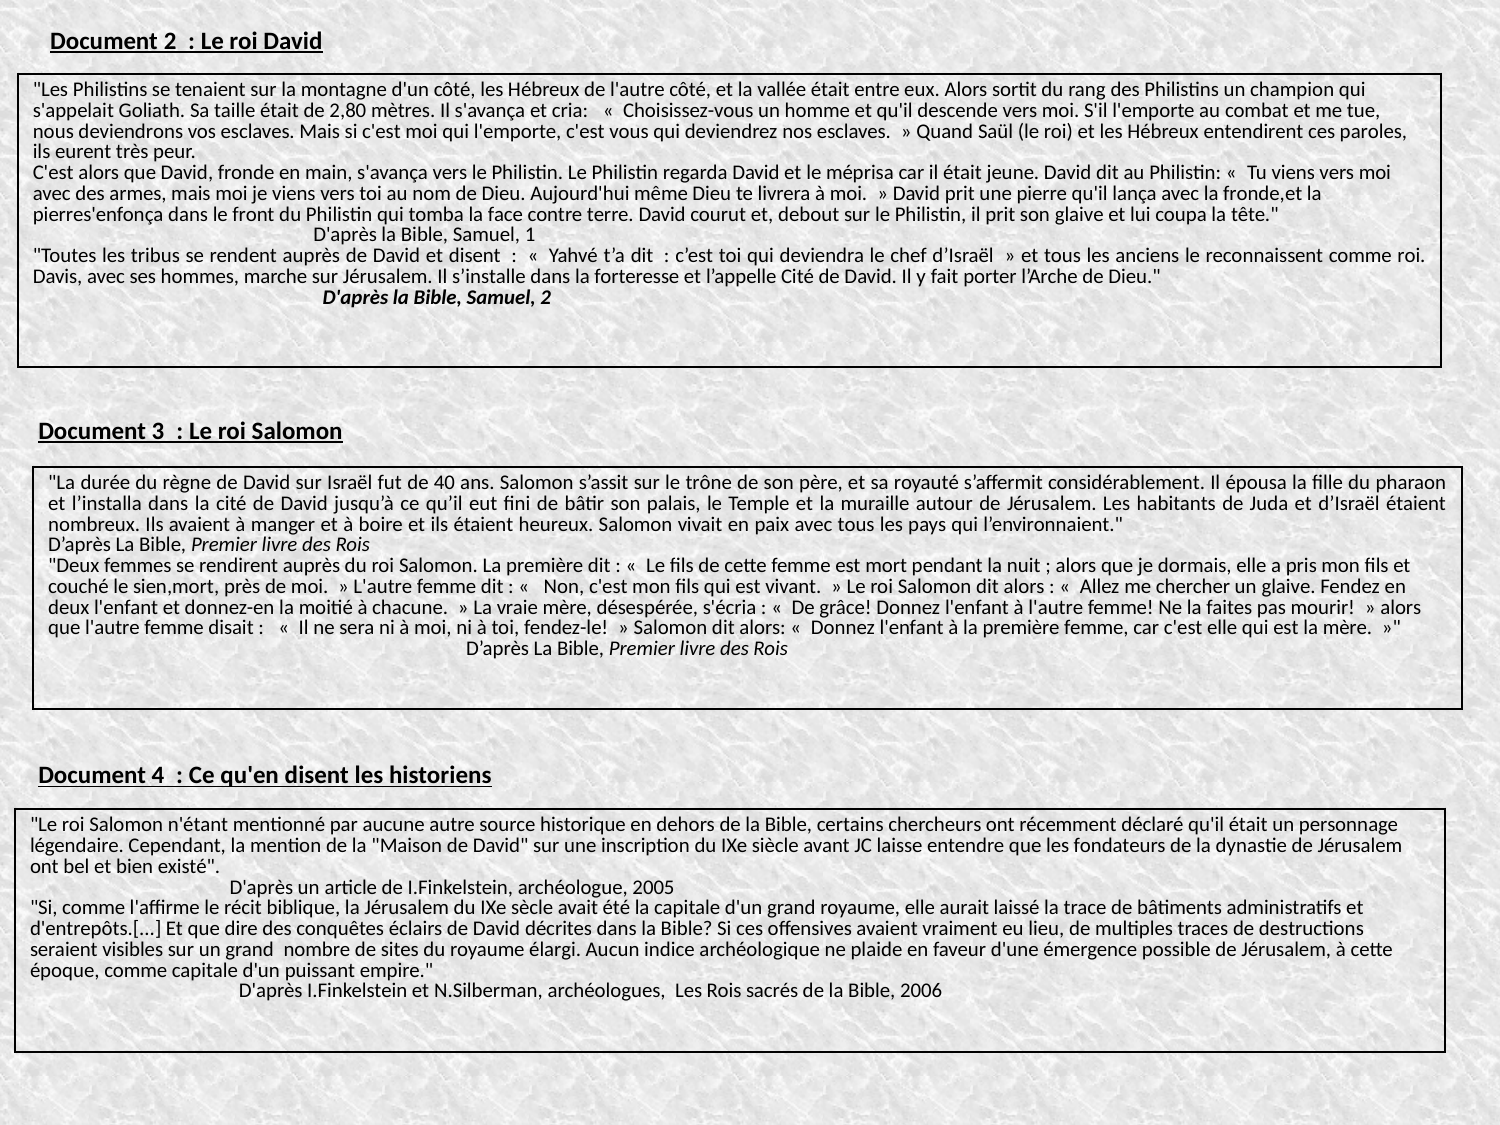

Document 2  : Le roi David
| "Les Philistins se tenaient sur la montagne d'un côté, les Hébreux de l'autre côté, et la vallée était entre eux. Alors sortit du rang des Philistins un champion qui s'appelait Goliath. Sa taille était de 2,80 mètres. Il s'avança et cria:  «  Choisissez-vous un homme et qu'il descende vers moi. S'il l'emporte au combat et me tue, nous deviendrons vos esclaves. Mais si c'est moi qui l'emporte, c'est vous qui deviendrez nos esclaves.  » Quand Saül (le roi) et les Hébreux entendirent ces paroles, ils eurent très peur. C'est alors que David, fronde en main, s'avança vers le Philistin. Le Philistin regarda David et le méprisa car il était jeune. David dit au Philistin: «  Tu viens vers moi avec des armes, mais moi je viens vers toi au nom de Dieu. Aujourd'hui même Dieu te livrera à moi.  » David prit une pierre qu'il lança avec la fronde,et la pierres'enfonça dans le front du Philistin qui tomba la face contre terre. David courut et, debout sur le Philistin, il prit son glaive et lui coupa la tête." D'après la Bible, Samuel, 1 "Toutes les tribus se rendent auprès de David et disent  :  «  Yahvé t’a dit  : c’est toi qui deviendra le chef d’Israël  » et tous les anciens le reconnaissent comme roi. Davis, avec ses hommes, marche sur Jérusalem. Il s’installe dans la forteresse et l’appelle Cité de David. Il y fait porter l’Arche de Dieu." D'après la Bible, Samuel, 2 |
| --- |
Document 3  : Le roi Salomon
| "La durée du règne de David sur Israël fut de 40 ans. Salomon s’assit sur le trône de son père, et sa royauté s’affermit considérablement. Il épousa la fille du pharaon et l’installa dans la cité de David jusqu’à ce qu’il eut fini de bâtir son palais, le Temple et la muraille autour de Jérusalem. Les habitants de Juda et d’Israël étaient nombreux. Ils avaient à manger et à boire et ils étaient heureux. Salomon vivait en paix avec tous les pays qui l’environnaient." D’après La Bible, Premier livre des Rois "Deux femmes se rendirent auprès du roi Salomon. La première dit : «  Le fils de cette femme est mort pendant la nuit ; alors que je dormais, elle a pris mon fils et couché le sien,mort, près de moi.  » L'autre femme dit : «  Non, c'est mon fils qui est vivant.  » Le roi Salomon dit alors : «  Allez me chercher un glaive. Fendez en deux l'enfant et donnez-en la moitié à chacune.  » La vraie mère, désespérée, s'écria : «  De grâce! Donnez l'enfant à l'autre femme! Ne la faites pas mourir!  » alors que l'autre femme disait :  «  Il ne sera ni à moi, ni à toi, fendez-le!  » Salomon dit alors: «  Donnez l'enfant à la première femme, car c'est elle qui est la mère.  »" D’après La Bible, Premier livre des Rois |
| --- |
Document 4  : Ce qu'en disent les historiens
| "Le roi Salomon n'étant mentionné par aucune autre source historique en dehors de la Bible, certains chercheurs ont récemment déclaré qu'il était un personnage légendaire. Cependant, la mention de la "Maison de David" sur une inscription du IXe siècle avant JC laisse entendre que les fondateurs de la dynastie de Jérusalem ont bel et bien existé". D'après un article de I.Finkelstein, archéologue, 2005 "Si, comme l'affirme le récit biblique, la Jérusalem du IXe sècle avait été la capitale d'un grand royaume, elle aurait laissé la trace de bâtiments administratifs et d'entrepôts.[...] Et que dire des conquêtes éclairs de David décrites dans la Bible? Si ces offensives avaient vraiment eu lieu, de multiples traces de destructions seraient visibles sur un grand nombre de sites du royaume élargi. Aucun indice archéologique ne plaide en faveur d'une émergence possible de Jérusalem, à cette époque, comme capitale d'un puissant empire." D'après I.Finkelstein et N.Silberman, archéologues, Les Rois sacrés de la Bible, 2006 |
| --- |